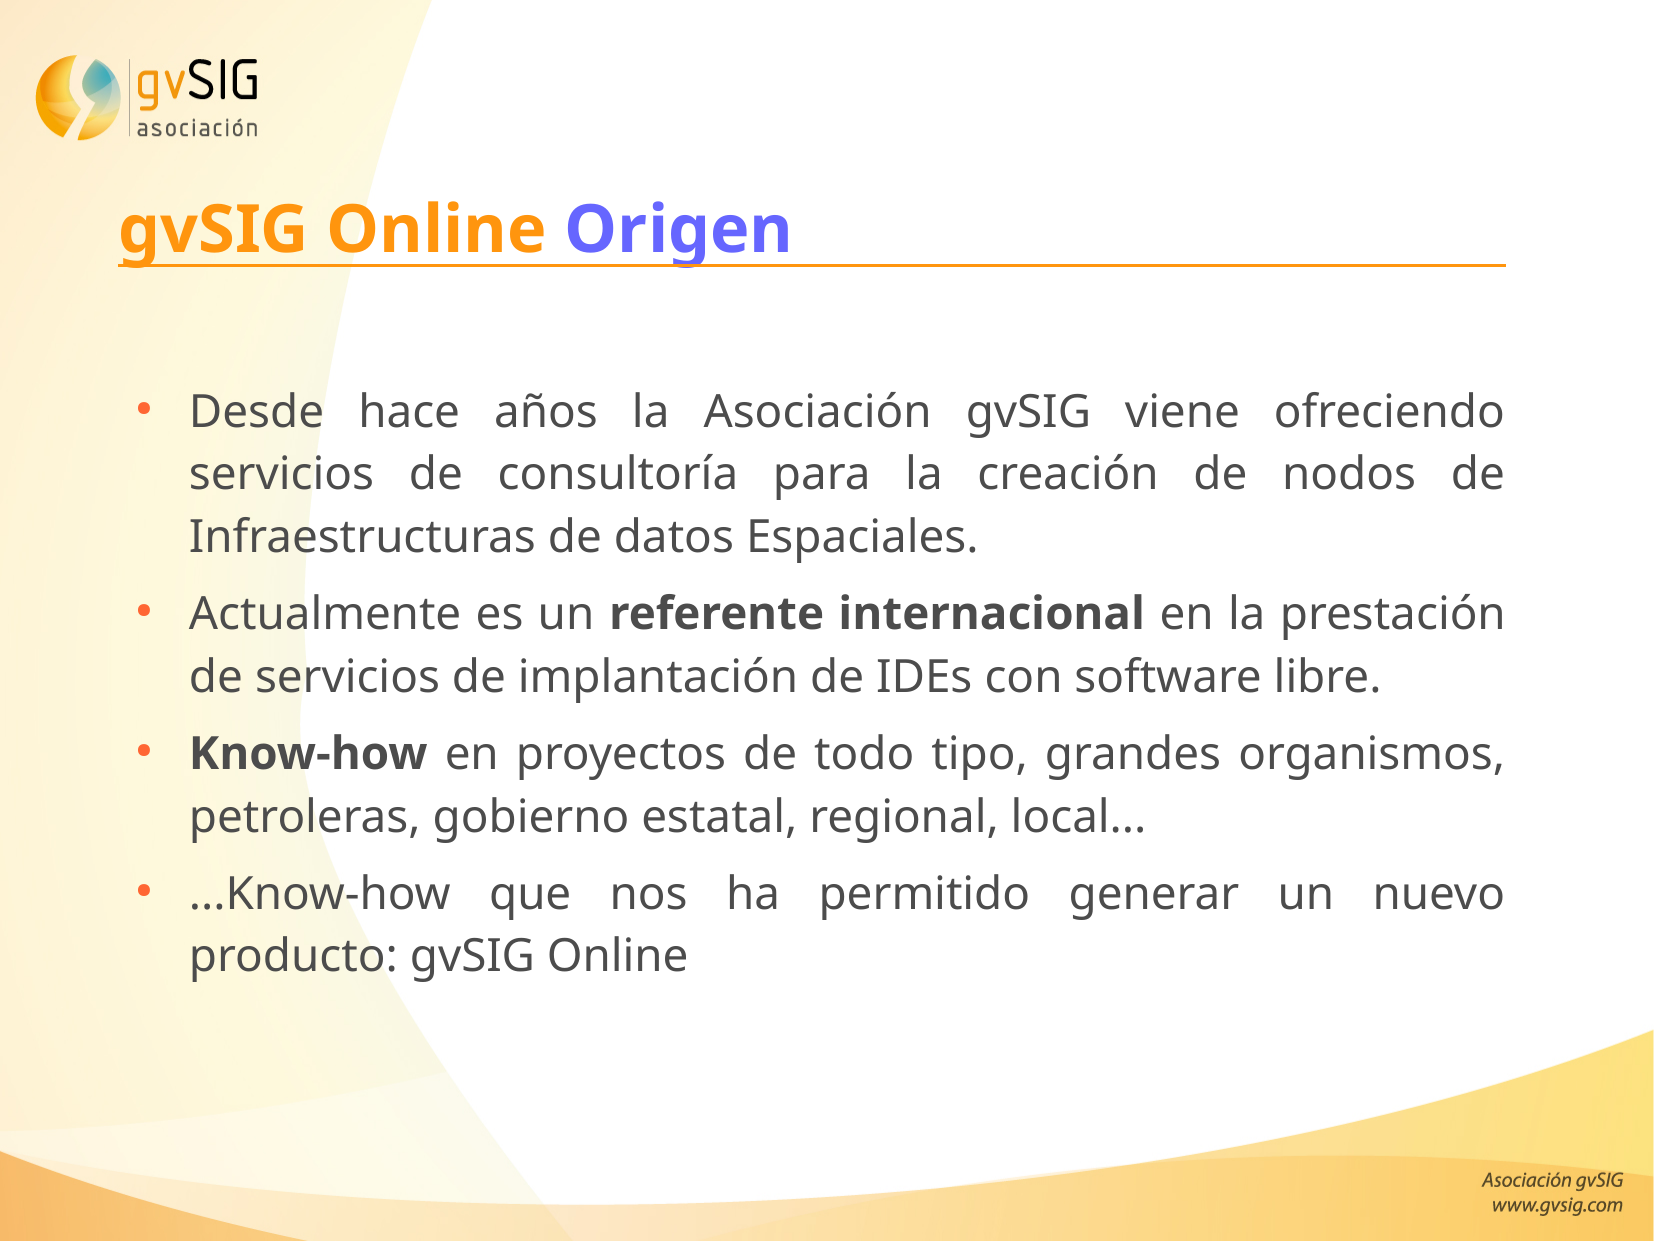

# gvSIG Online Origen
Desde hace años la Asociación gvSIG viene ofreciendo servicios de consultoría para la creación de nodos de Infraestructuras de datos Espaciales.
Actualmente es un referente internacional en la prestación de servicios de implantación de IDEs con software libre.
Know-how en proyectos de todo tipo, grandes organismos, petroleras, gobierno estatal, regional, local...
...Know-how que nos ha permitido generar un nuevo producto: gvSIG Online